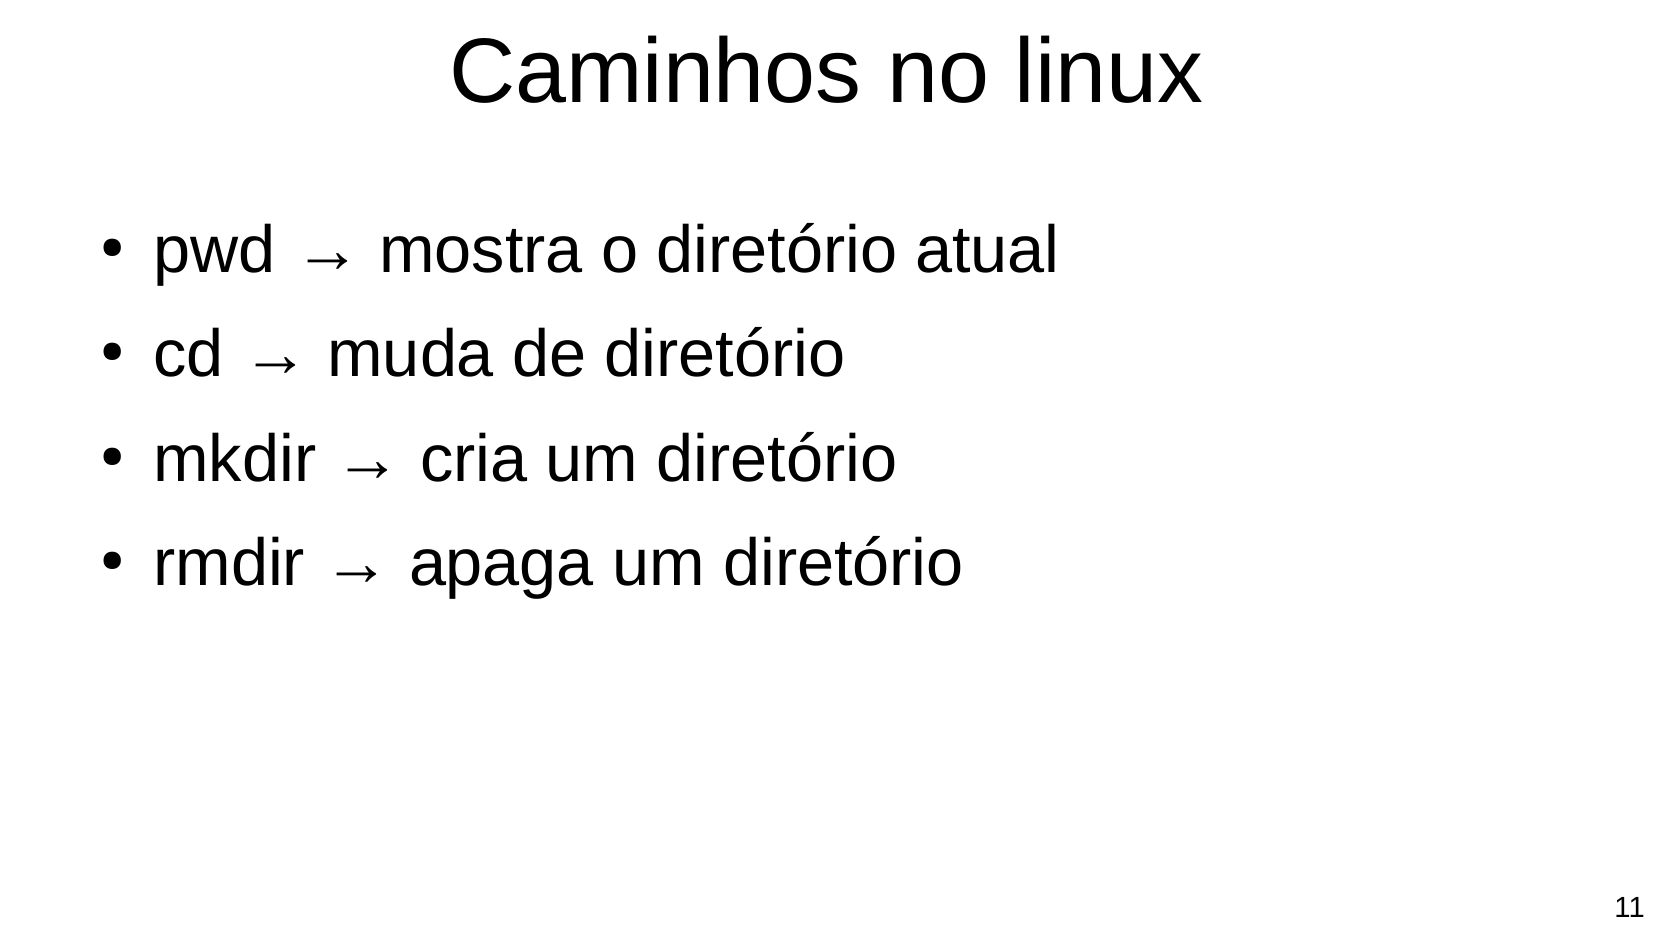

# Caminhos no linux
pwd → mostra o diretório atual
cd → muda de diretório
mkdir → cria um diretório
rmdir → apaga um diretório